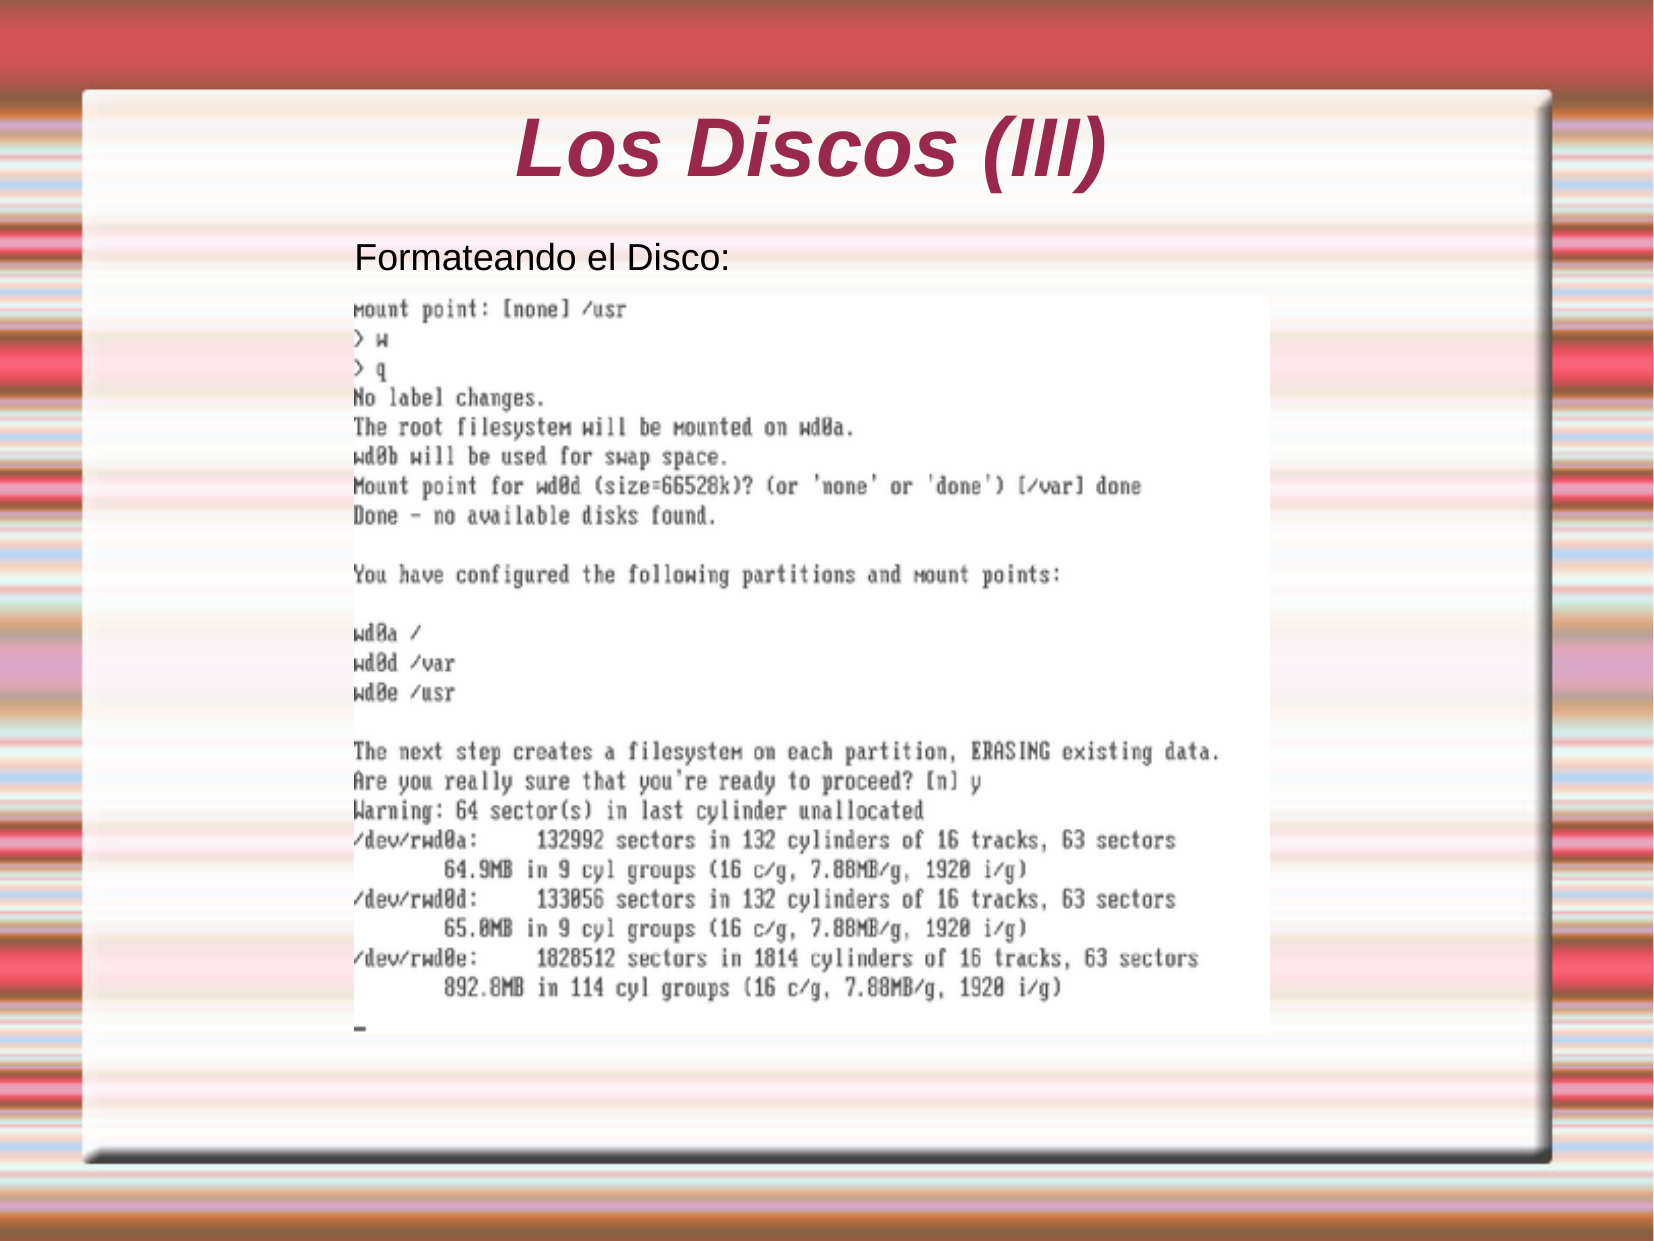

# Los Discos (III)
Formateando el Disco: